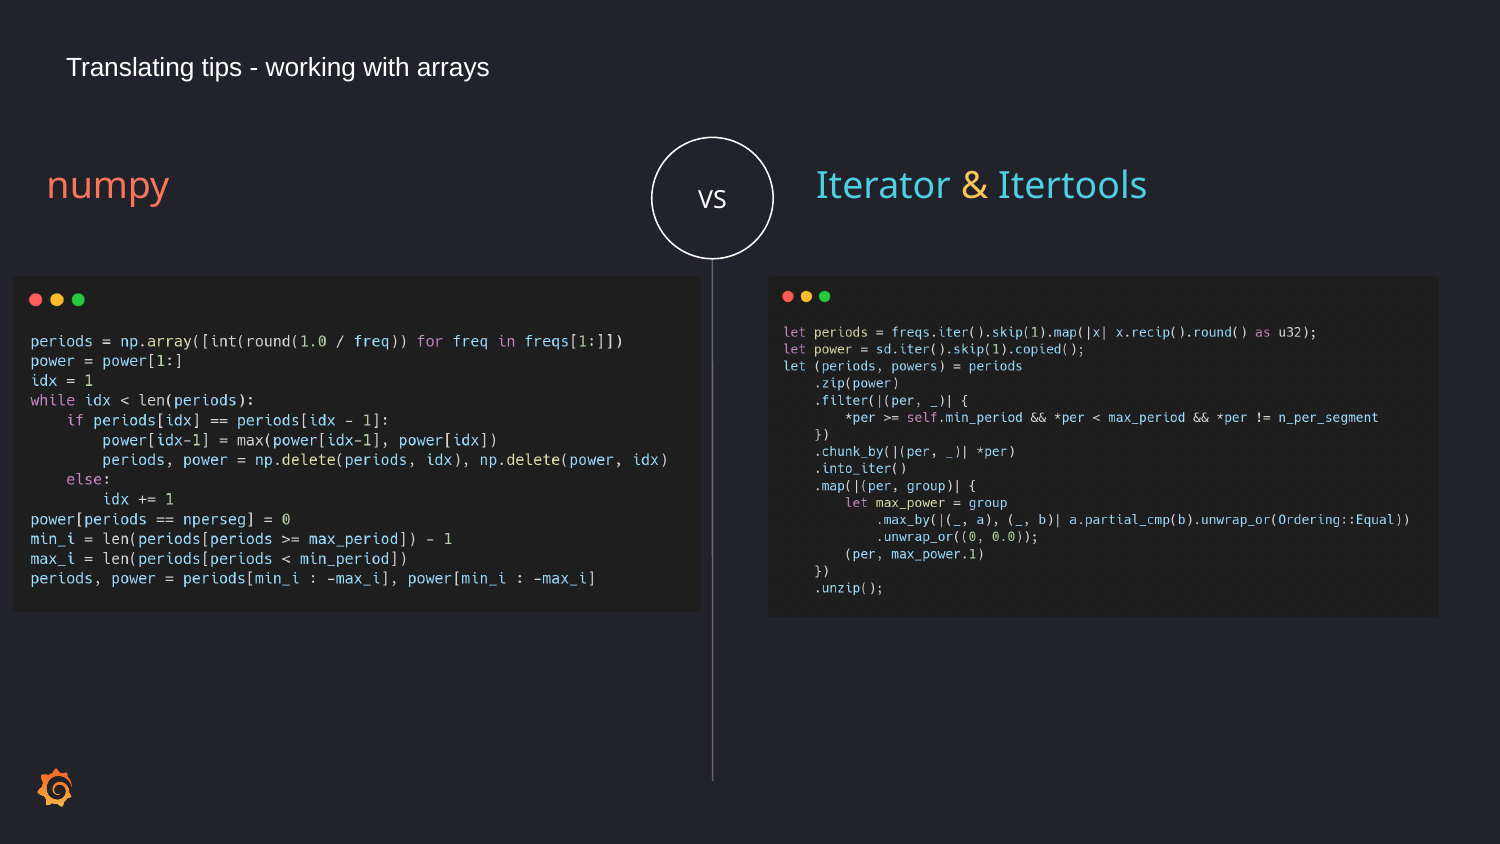

# Translating tips - working with arrays
VS
numpy
Iterator & Itertools